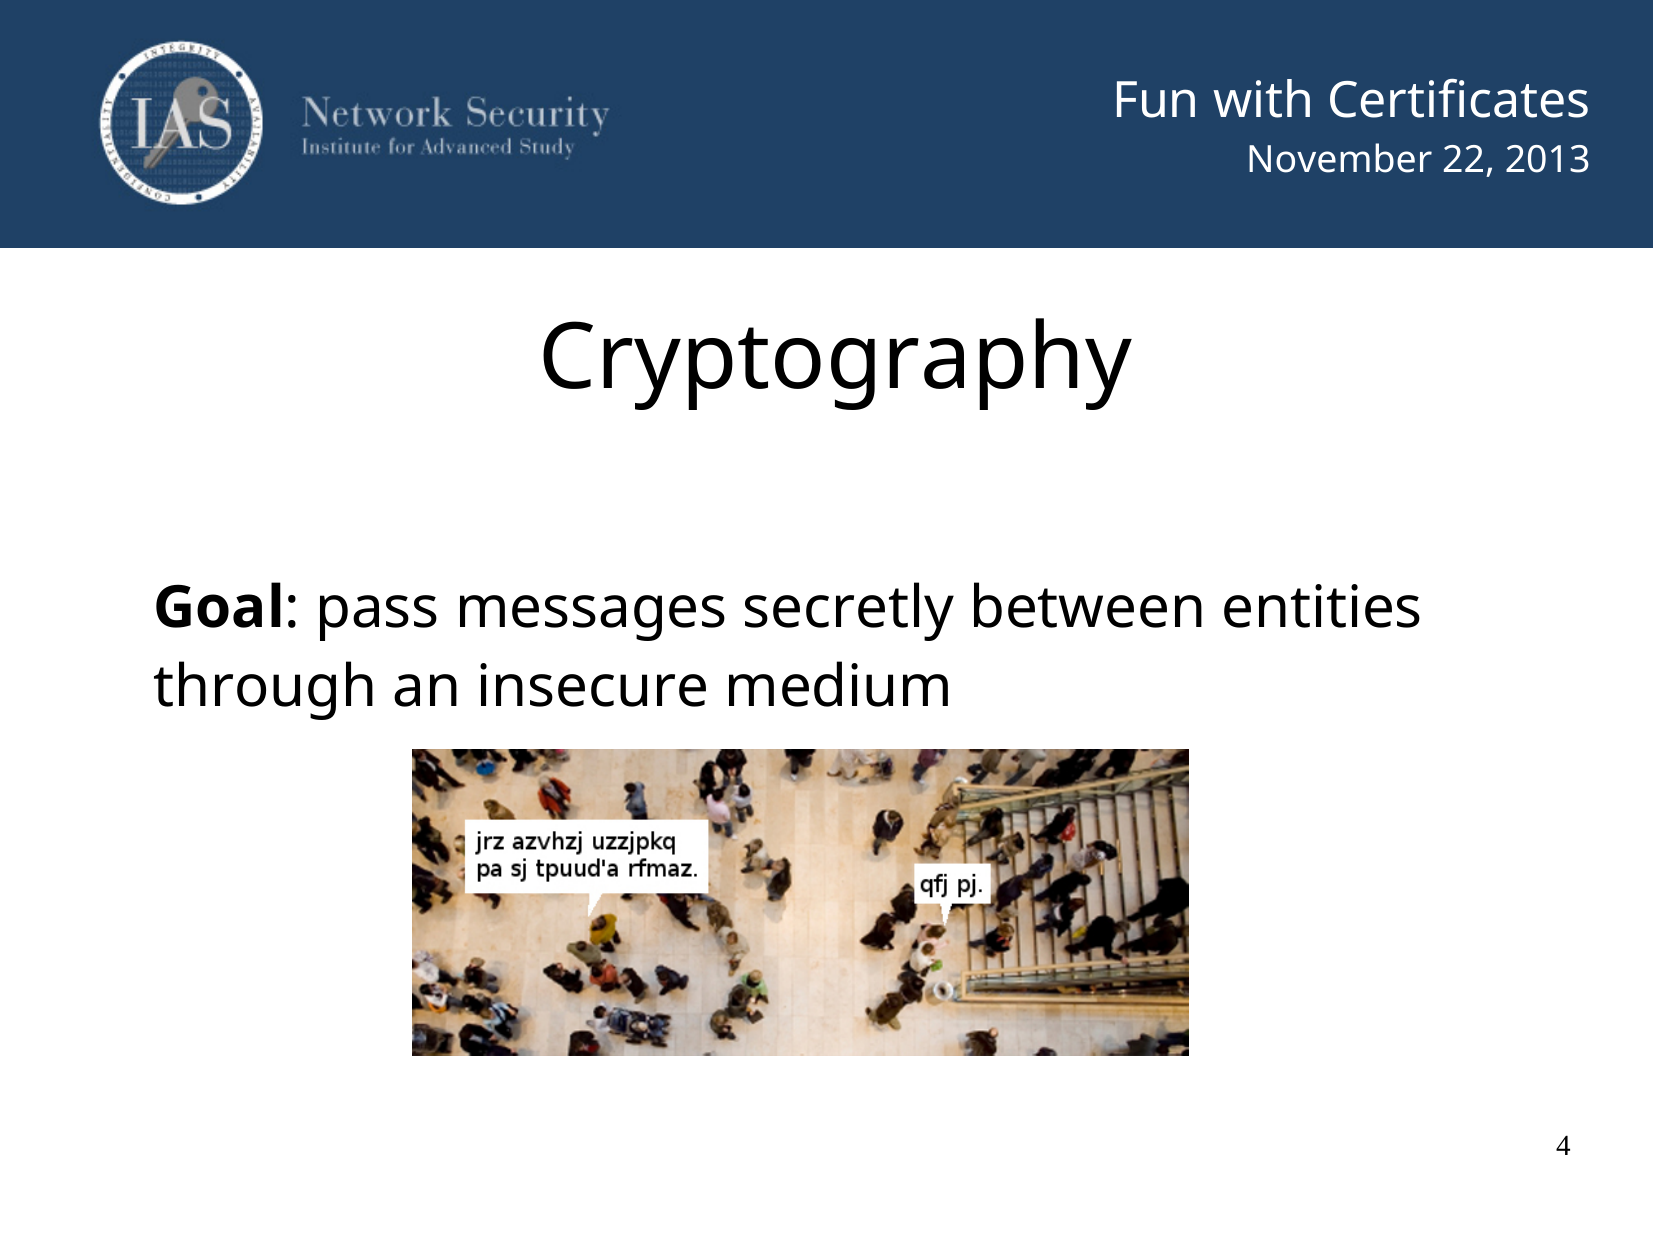

# Cryptography
Goal: pass messages secretly between entities through an insecure medium
4